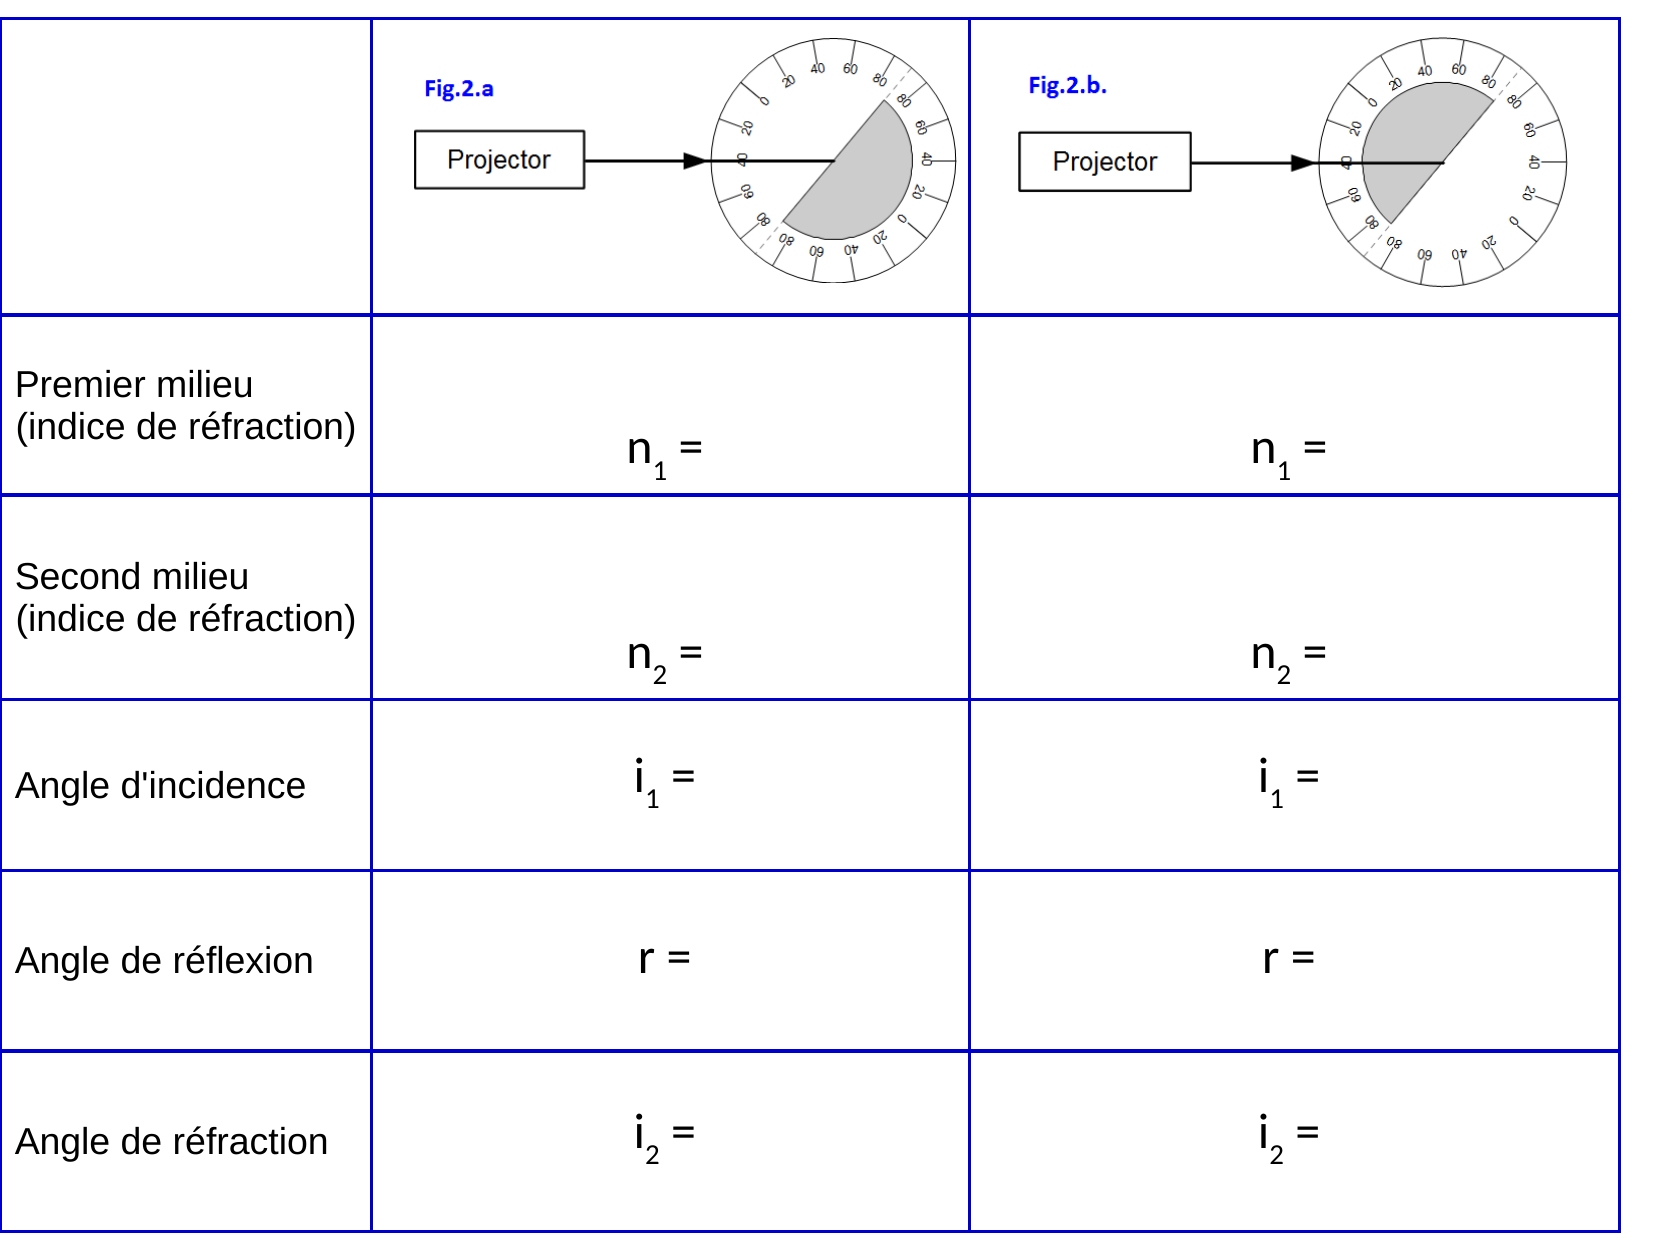

| | | |
| --- | --- | --- |
| Premier milieu (indice de réfraction) | n1 = | n1 = |
| Second milieu (indice de réfraction) | n2 = | n2 = |
| Angle d'incidence | i1 = | i1 = |
| Angle de réflexion | r = | r = |
| Angle de réfraction | i2 = | i2 = |